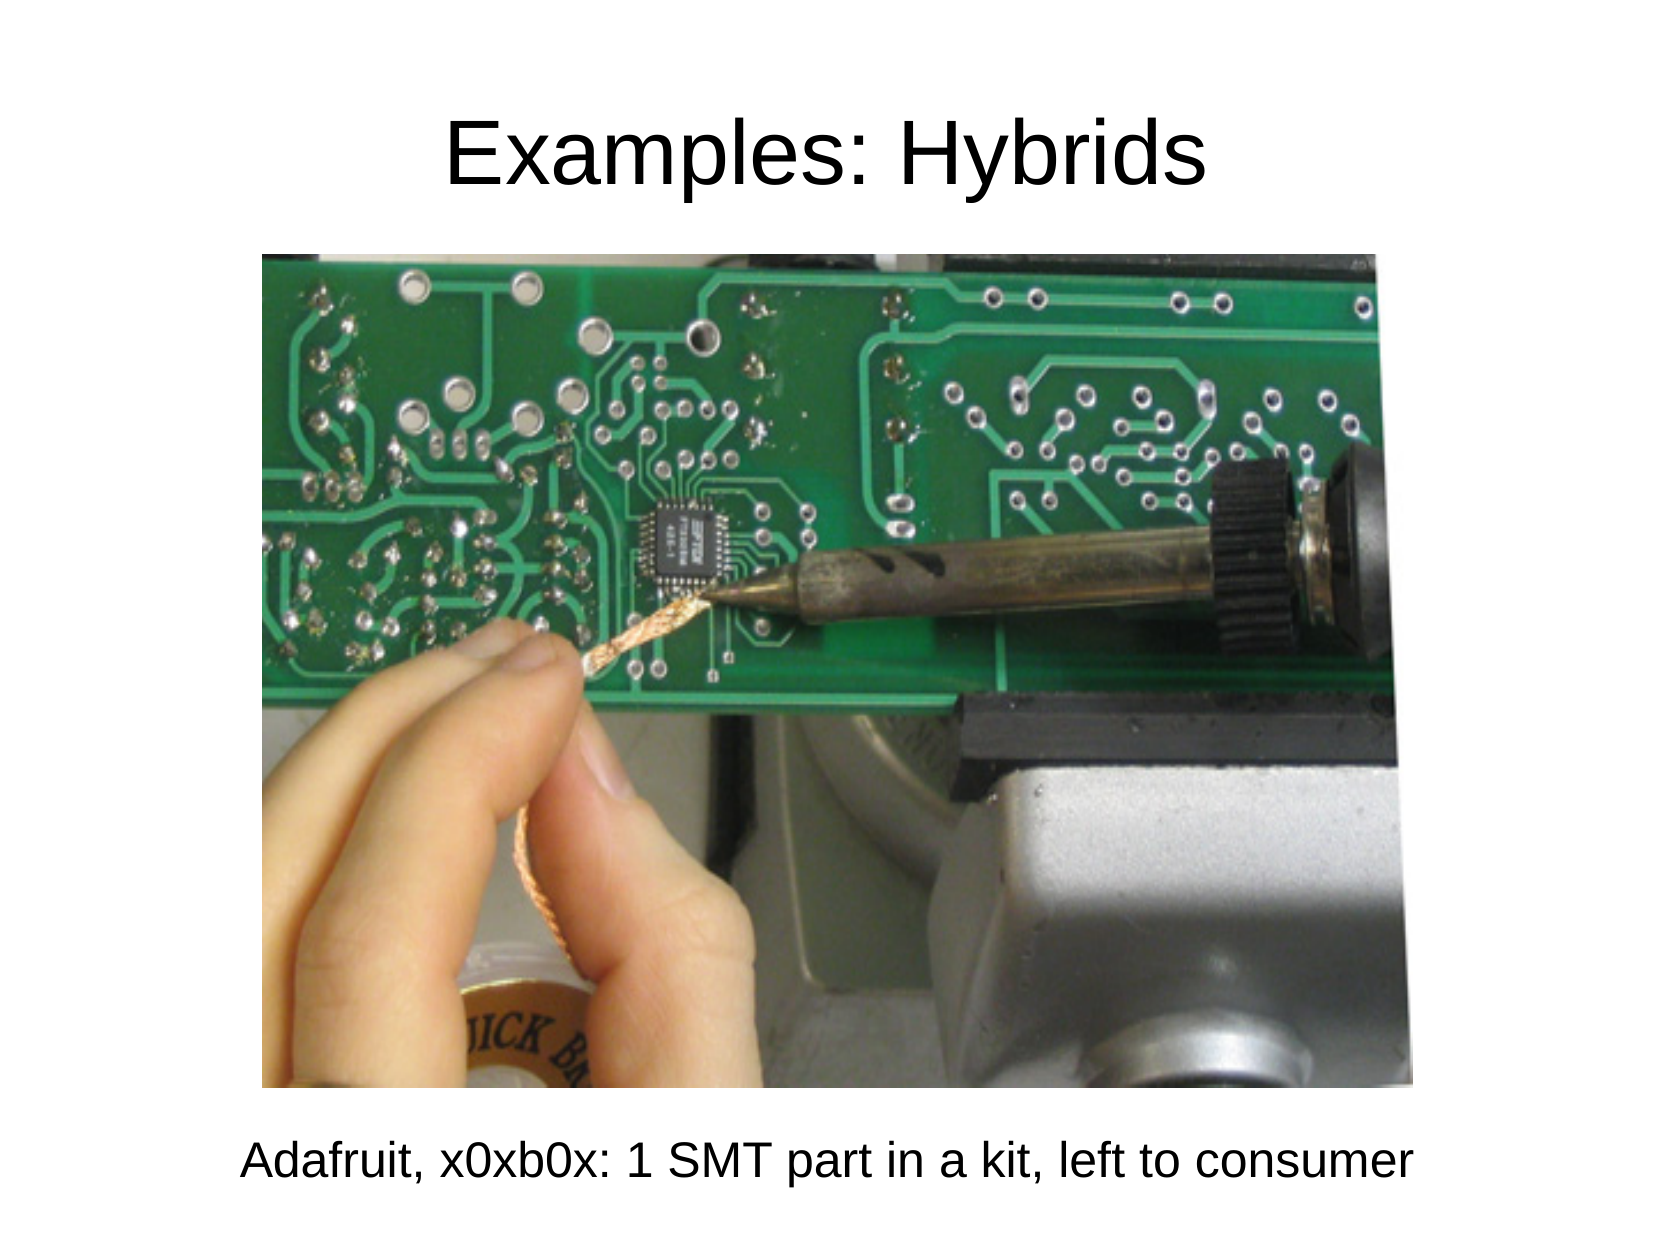

# Examples: Hybrids
Adafruit, x0xb0x: 1 SMT part in a kit, left to consumer